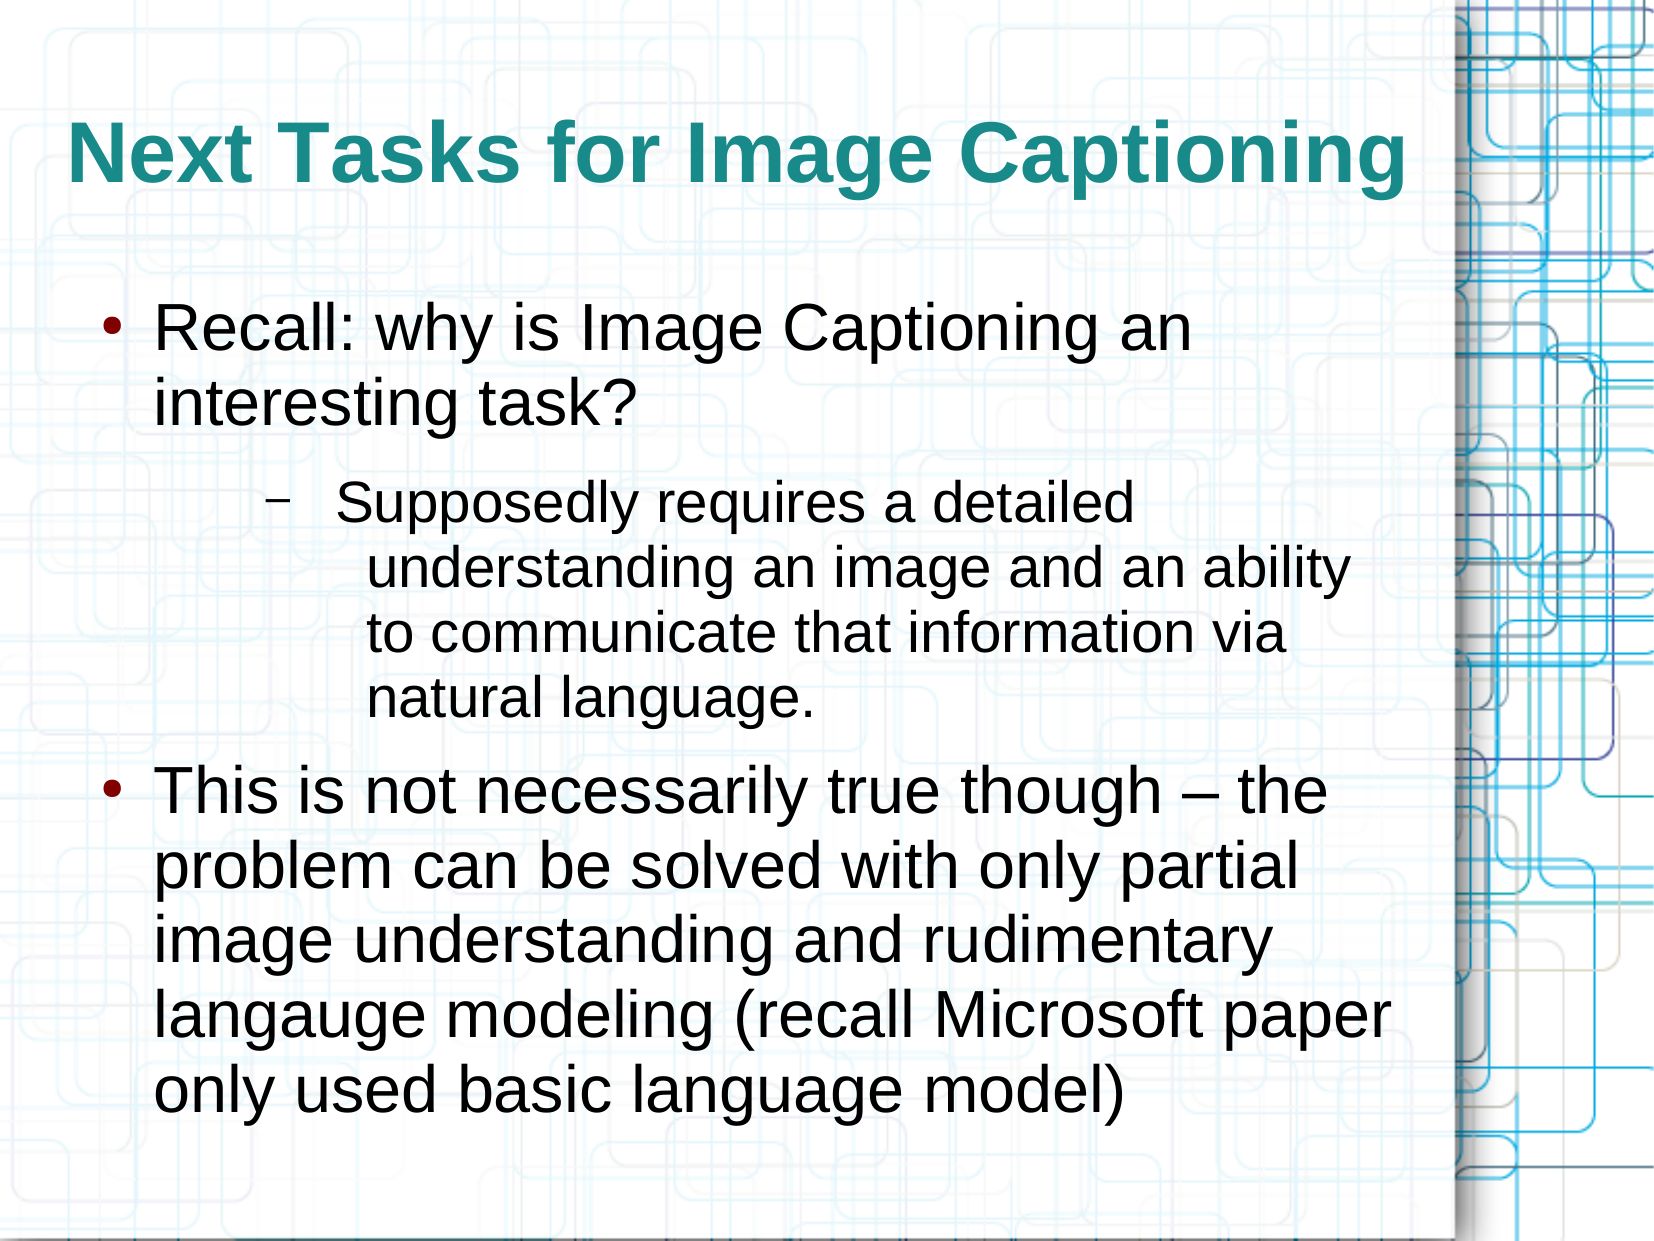

# Next Tasks for Image Captioning
Recall: why is Image Captioning an interesting task?
 Supposedly requires a detailed understanding an image and an ability to communicate that information via natural language.
This is not necessarily true though – the problem can be solved with only partial image understanding and rudimentary langauge modeling (recall Microsoft paper only used basic language model)